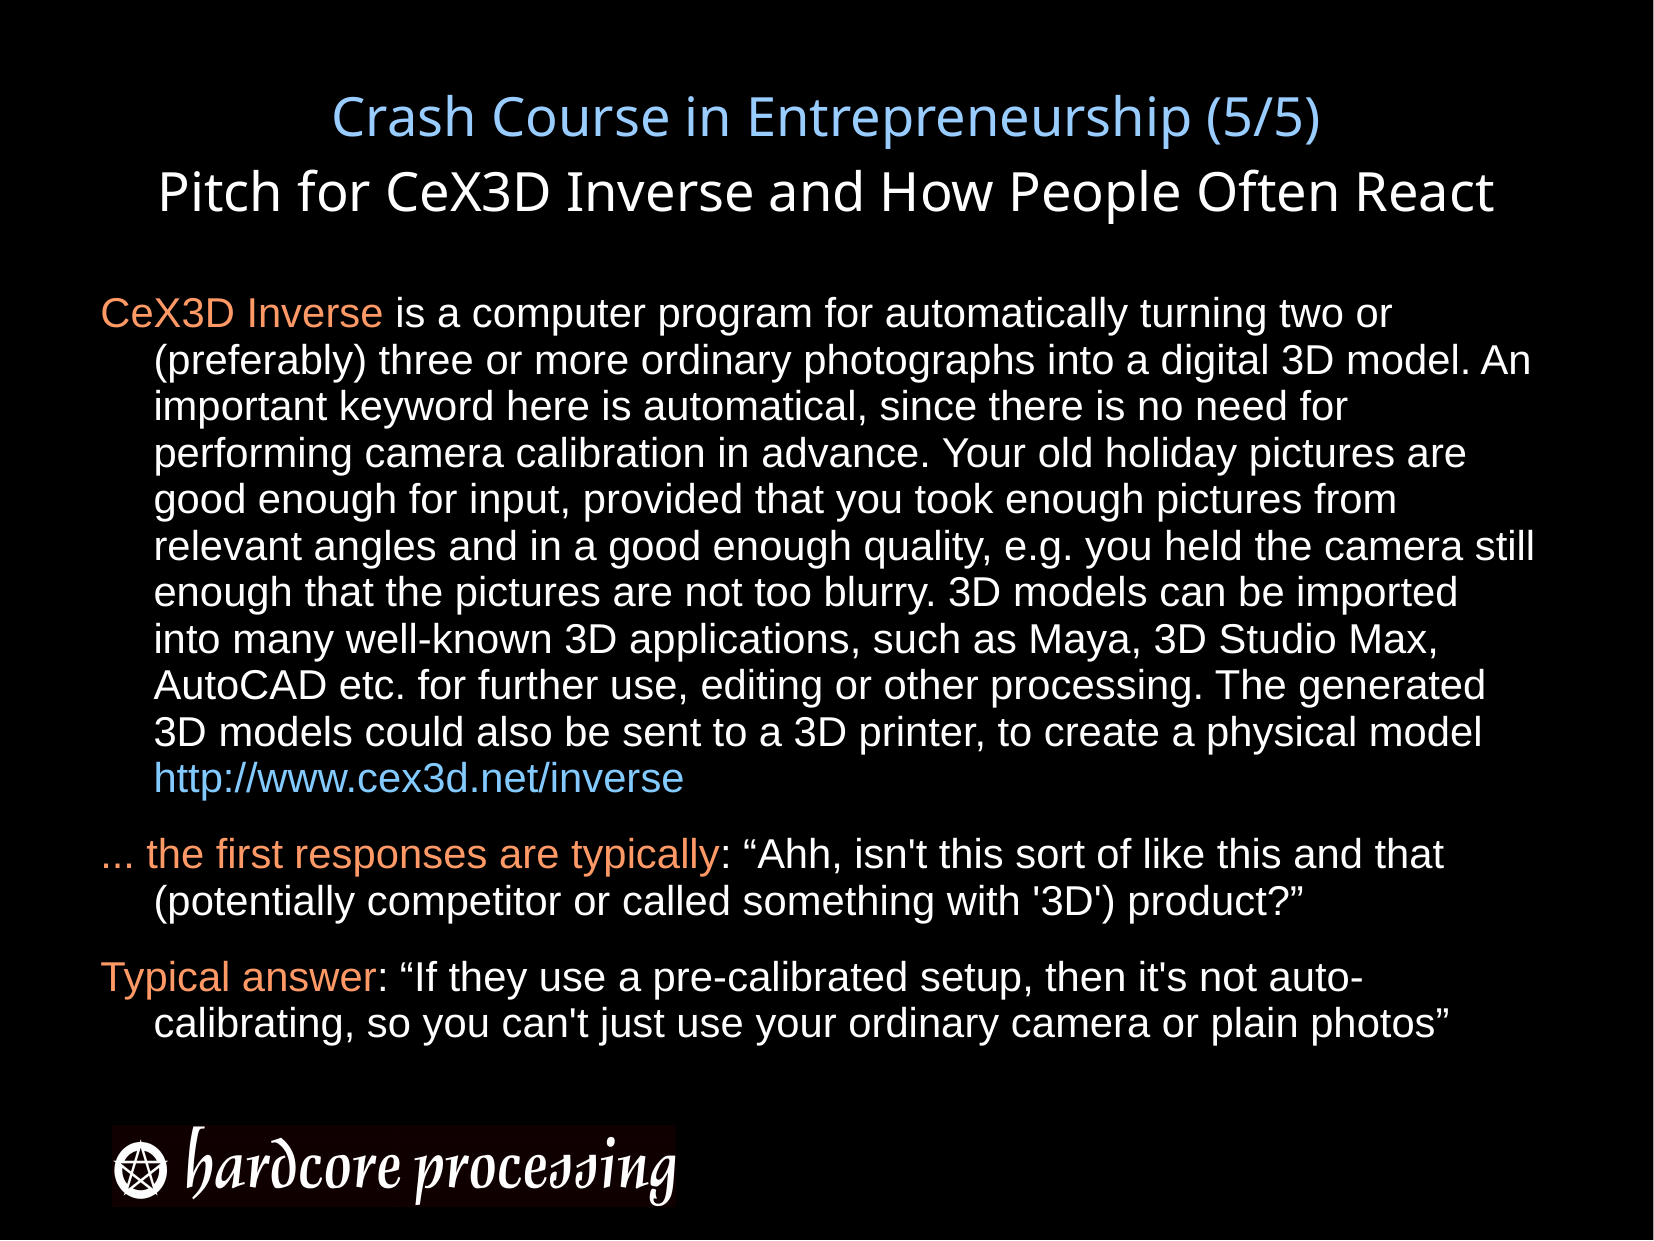

# Crash Course in Entrepreneurship (5/5) Pitch for CeX3D Inverse and How People Often React
CeX3D Inverse is a computer program for automatically turning two or (preferably) three or more ordinary photographs into a digital 3D model. An important keyword here is automatical, since there is no need for performing camera calibration in advance. Your old holiday pictures are good enough for input, provided that you took enough pictures from relevant angles and in a good enough quality, e.g. you held the camera still enough that the pictures are not too blurry. 3D models can be imported into many well-known 3D applications, such as Maya, 3D Studio Max, AutoCAD etc. for further use, editing or other processing. The generated 3D models could also be sent to a 3D printer, to create a physical model
http://www.cex3d.net/inverse
... the first responses are typically: “Ahh, isn't this sort of like this and that (potentially competitor or called something with '3D') product?”
Typical answer: “If they use a pre-calibrated setup, then it's not auto-calibrating, so you can't just use your ordinary camera or plain photos”